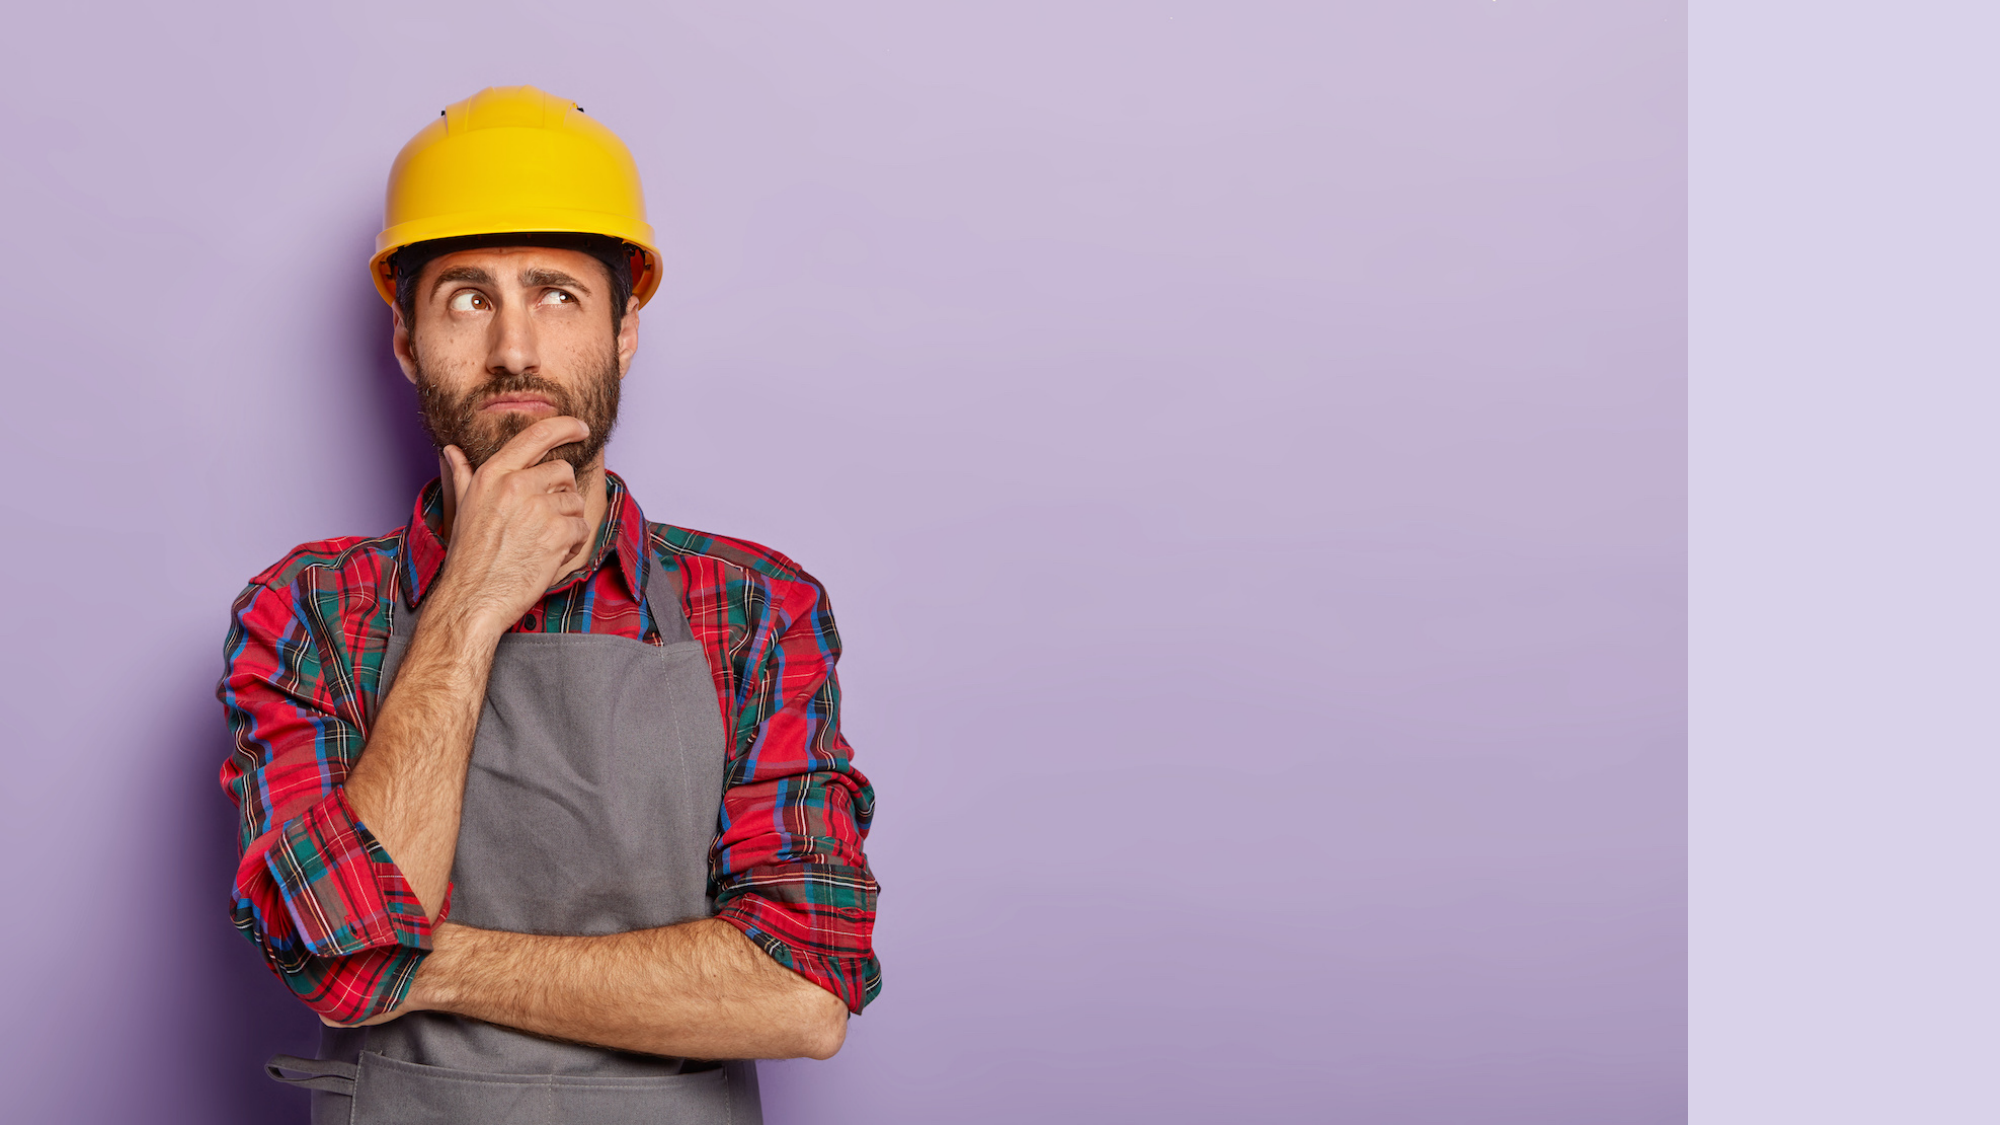

Projet DVF - COPIL
AGENDA
Objectifs et enjeux
Scénarios
Déployer ODOO Ventes : simplification du SI
90 % Web - 10 % Services Windows : 100 % Fonctionnel
Pros-Cons
Des questions ?